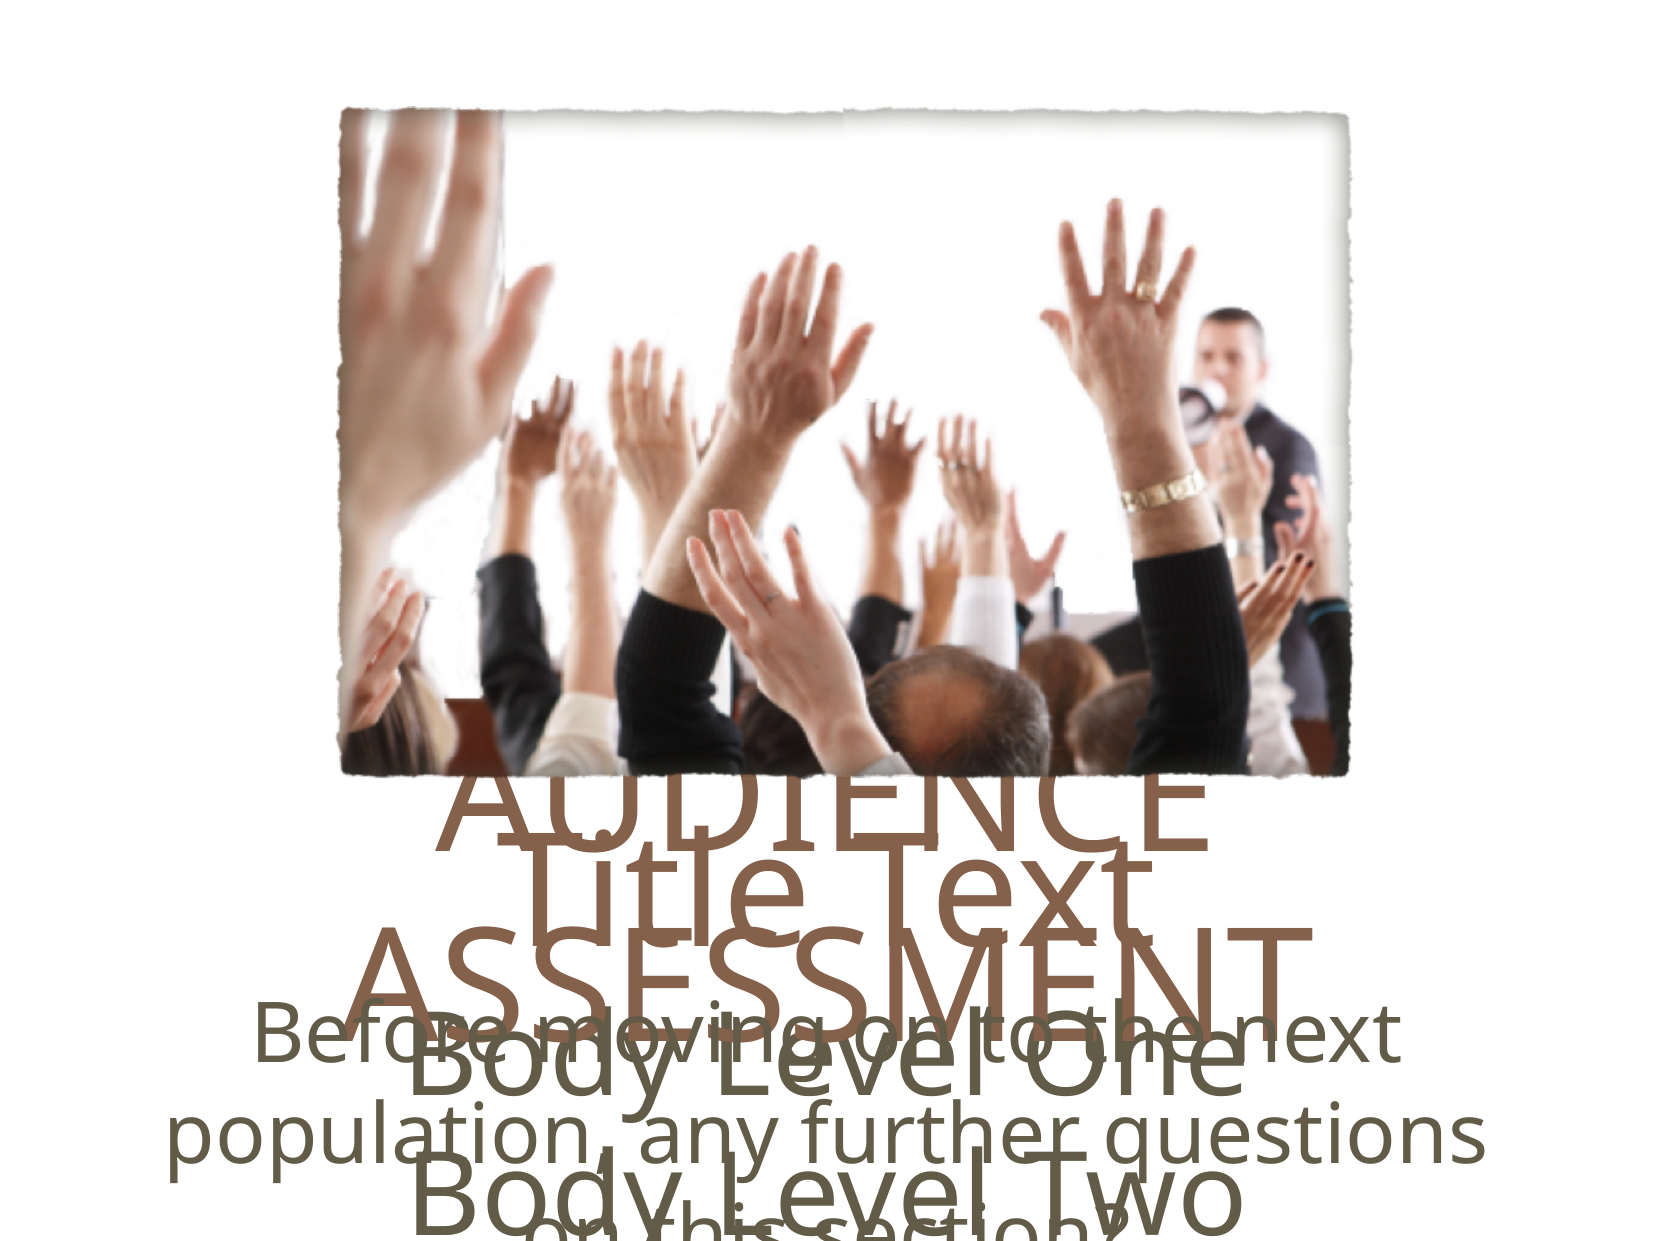

# AUDIENCE ASSESSMENT
Before moving on to the next population, any further questions on this section?